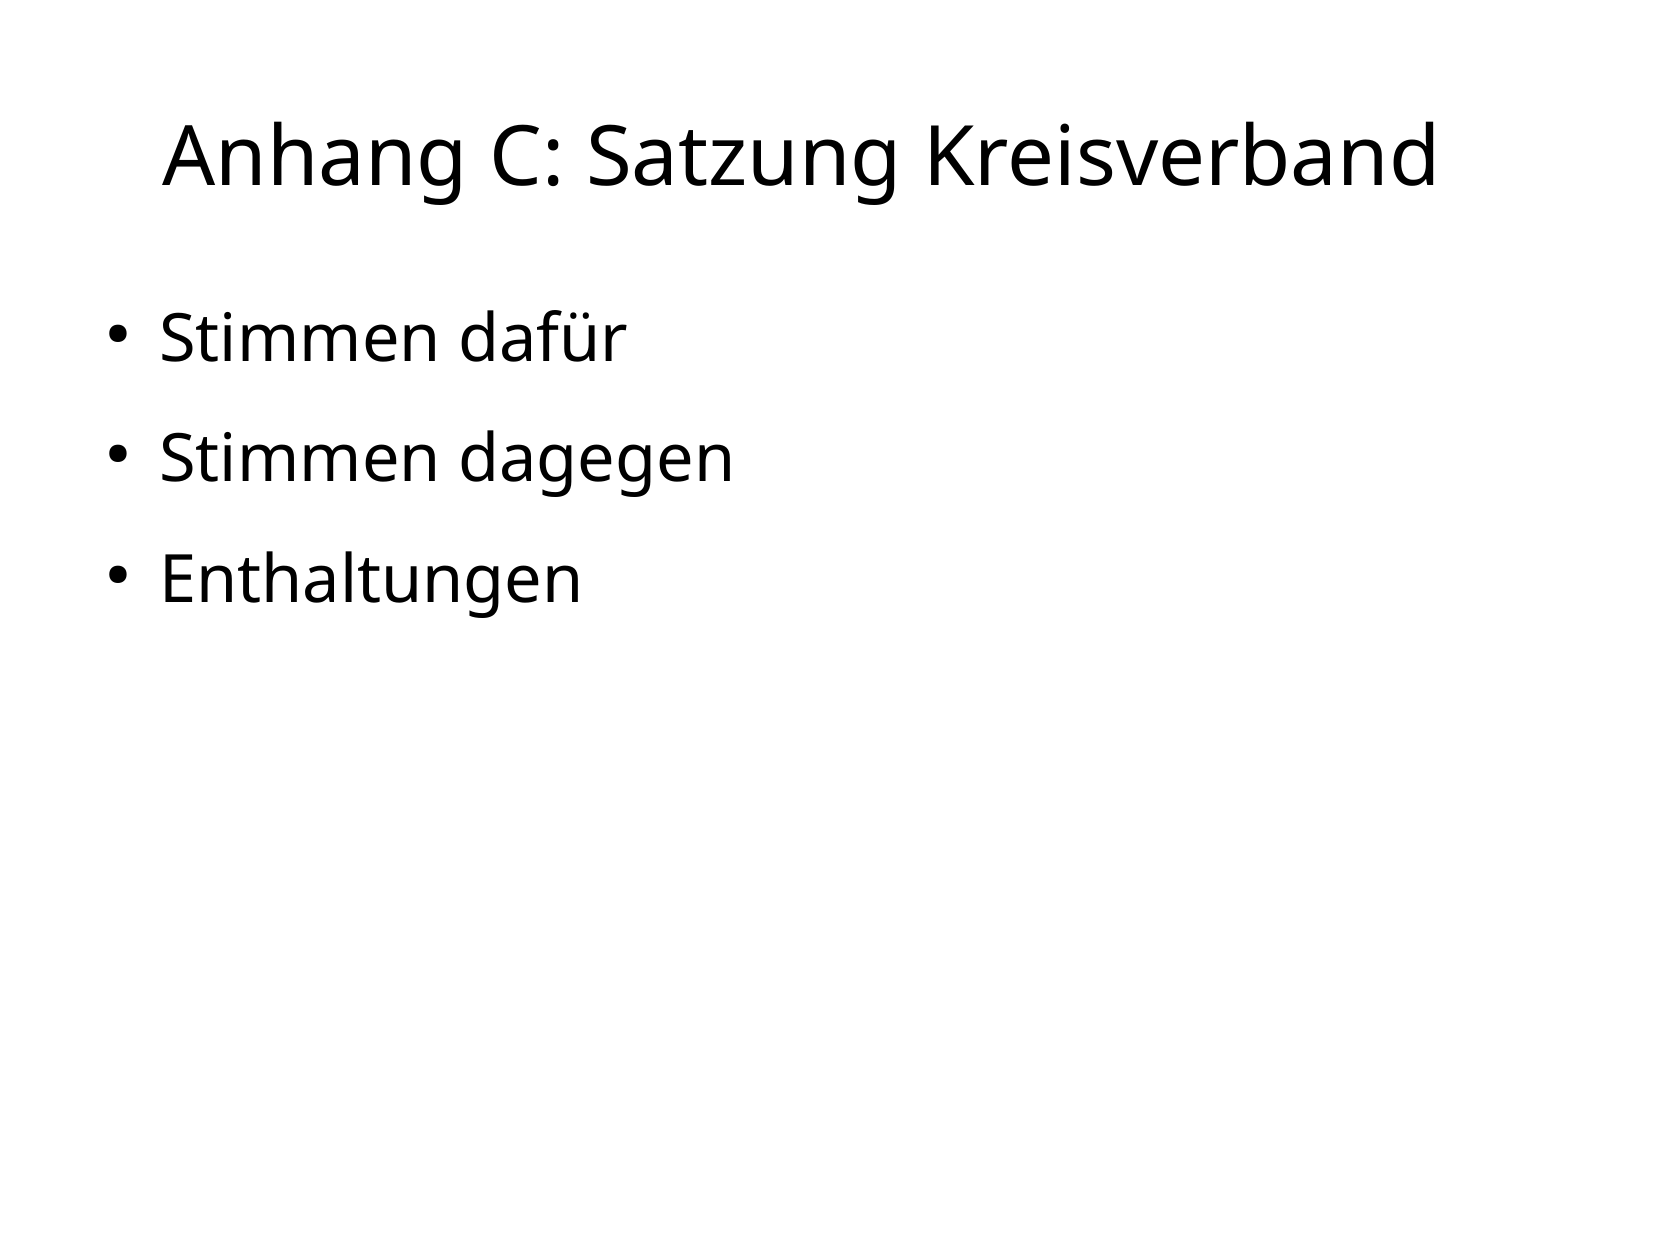

# Anhang C: Satzung Kreisverband
Stimmen dafür
Stimmen dagegen
Enthaltungen